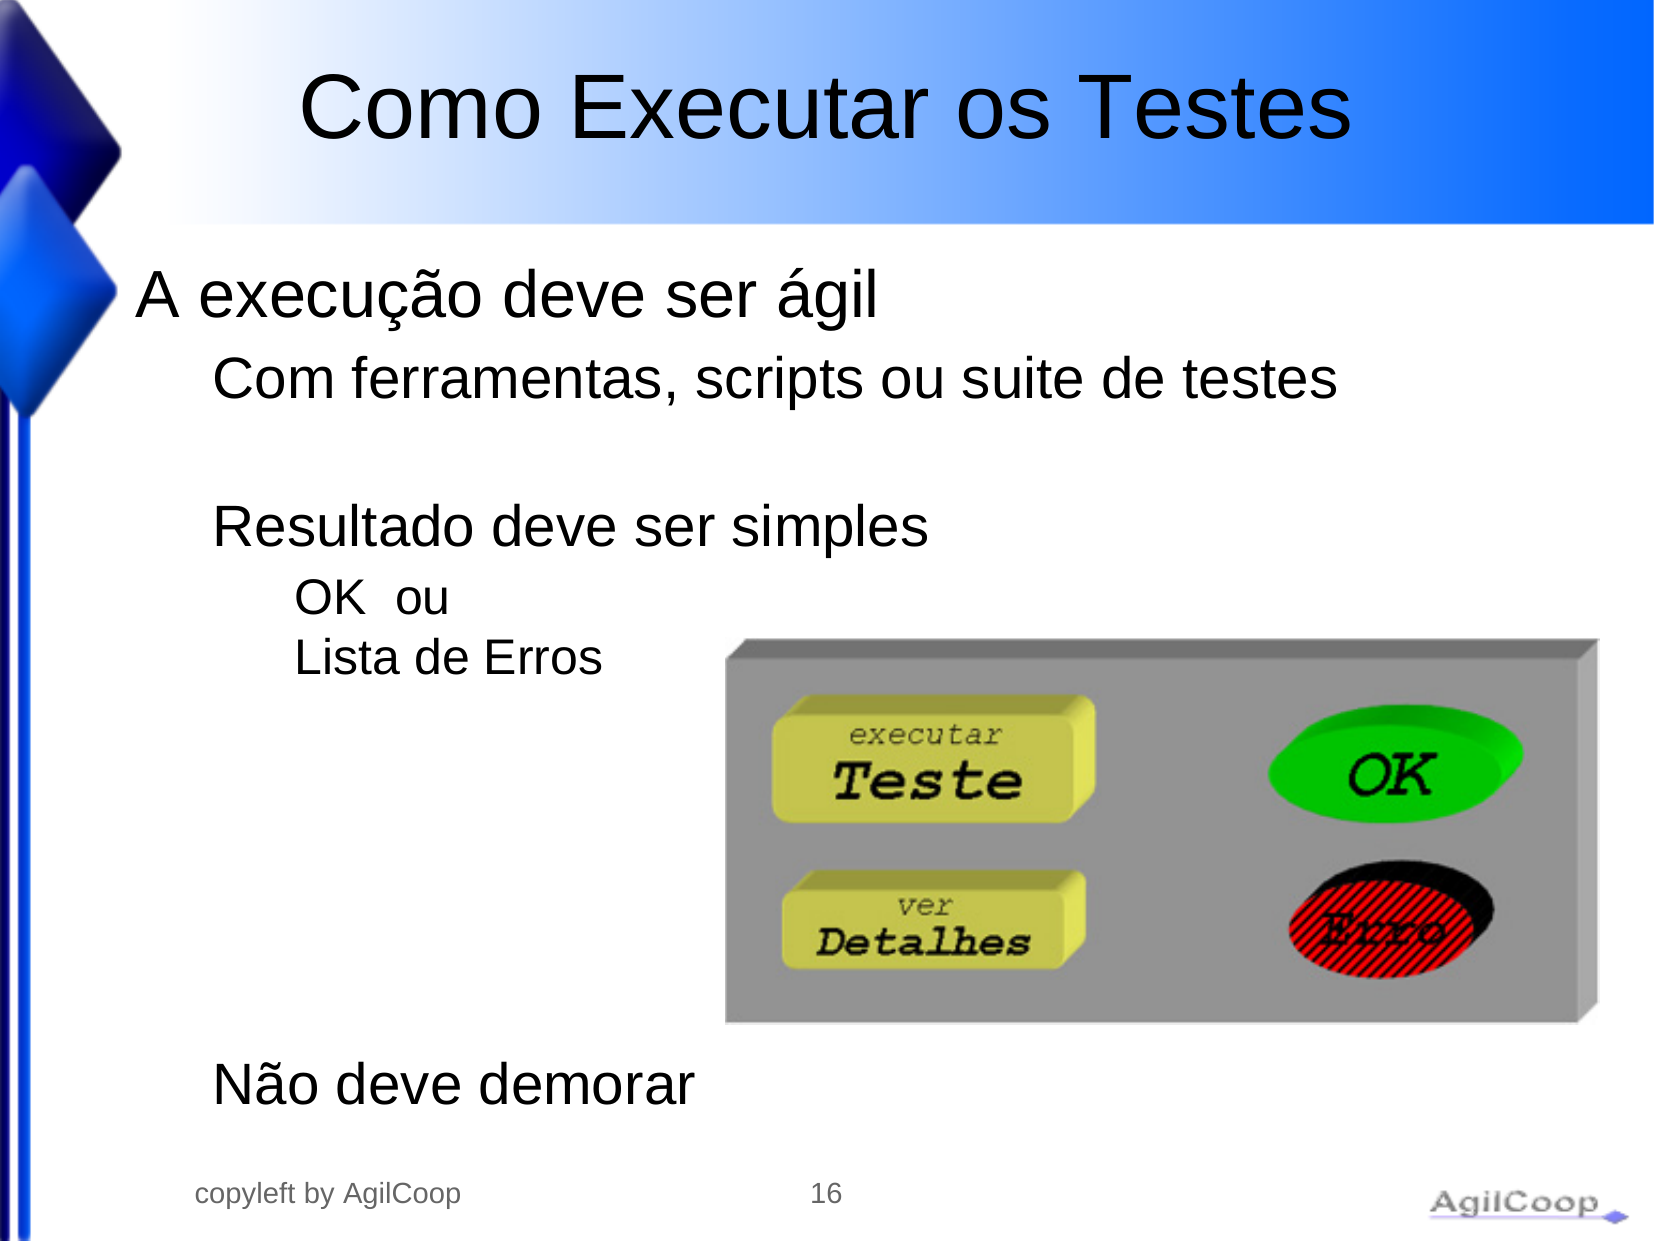

# Como Executar os Testes
A execução deve ser ágil
Com ferramentas, scripts ou suite de testes
Resultado deve ser simples
OK ou
Lista de Erros
Não deve demorar
copyleft by AgilCoop
16